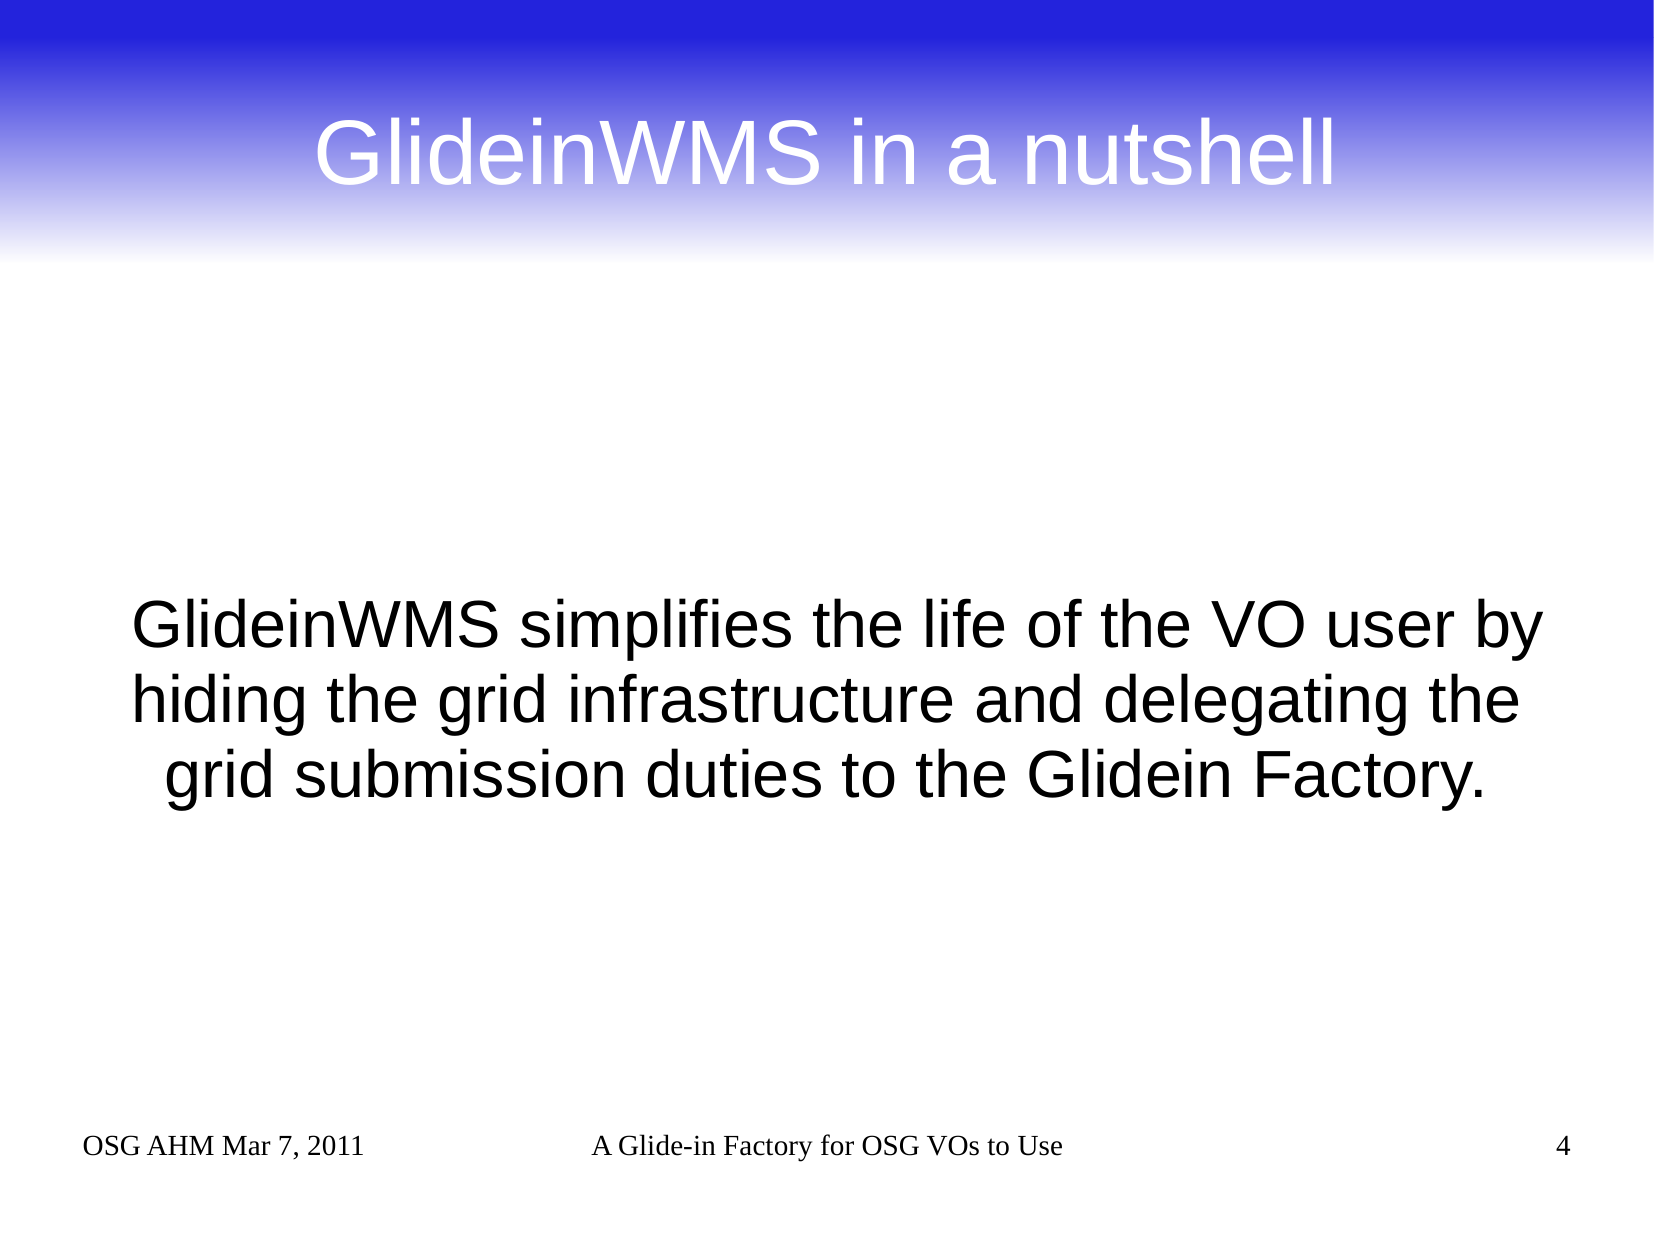

# GlideinWMS in a nutshell
GlideinWMS simplifies the life of the VO user by hiding the grid infrastructure and delegating the grid submission duties to the Glidein Factory.
OSG AHM Mar 7, 2011
A Glide-in Factory for OSG VOs to Use
4